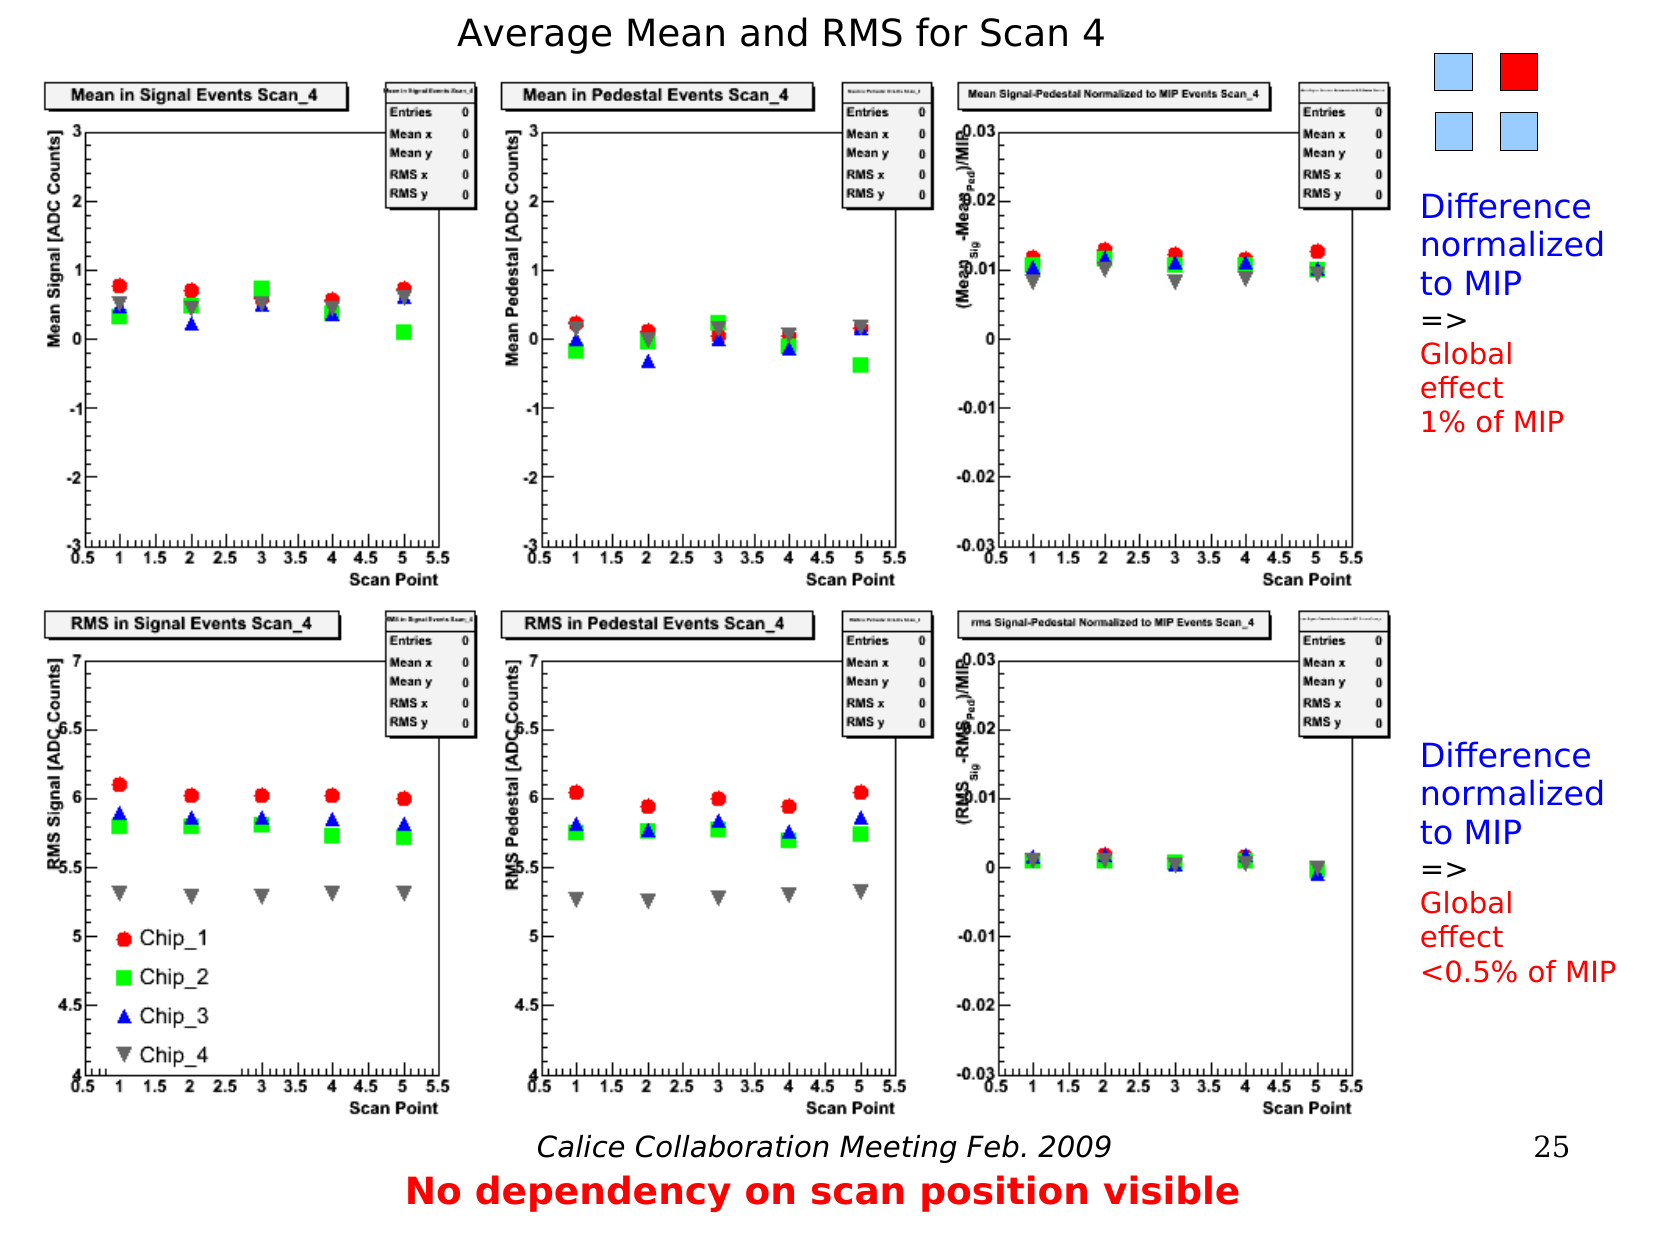

Average Mean and RMS for Scan 4
Difference
normalized
to MIP
=>
Global
effect
1% of MIP
Difference
normalized
to MIP
=>
Global
effect
<0.5% of MIP
25
No dependency on scan position visible